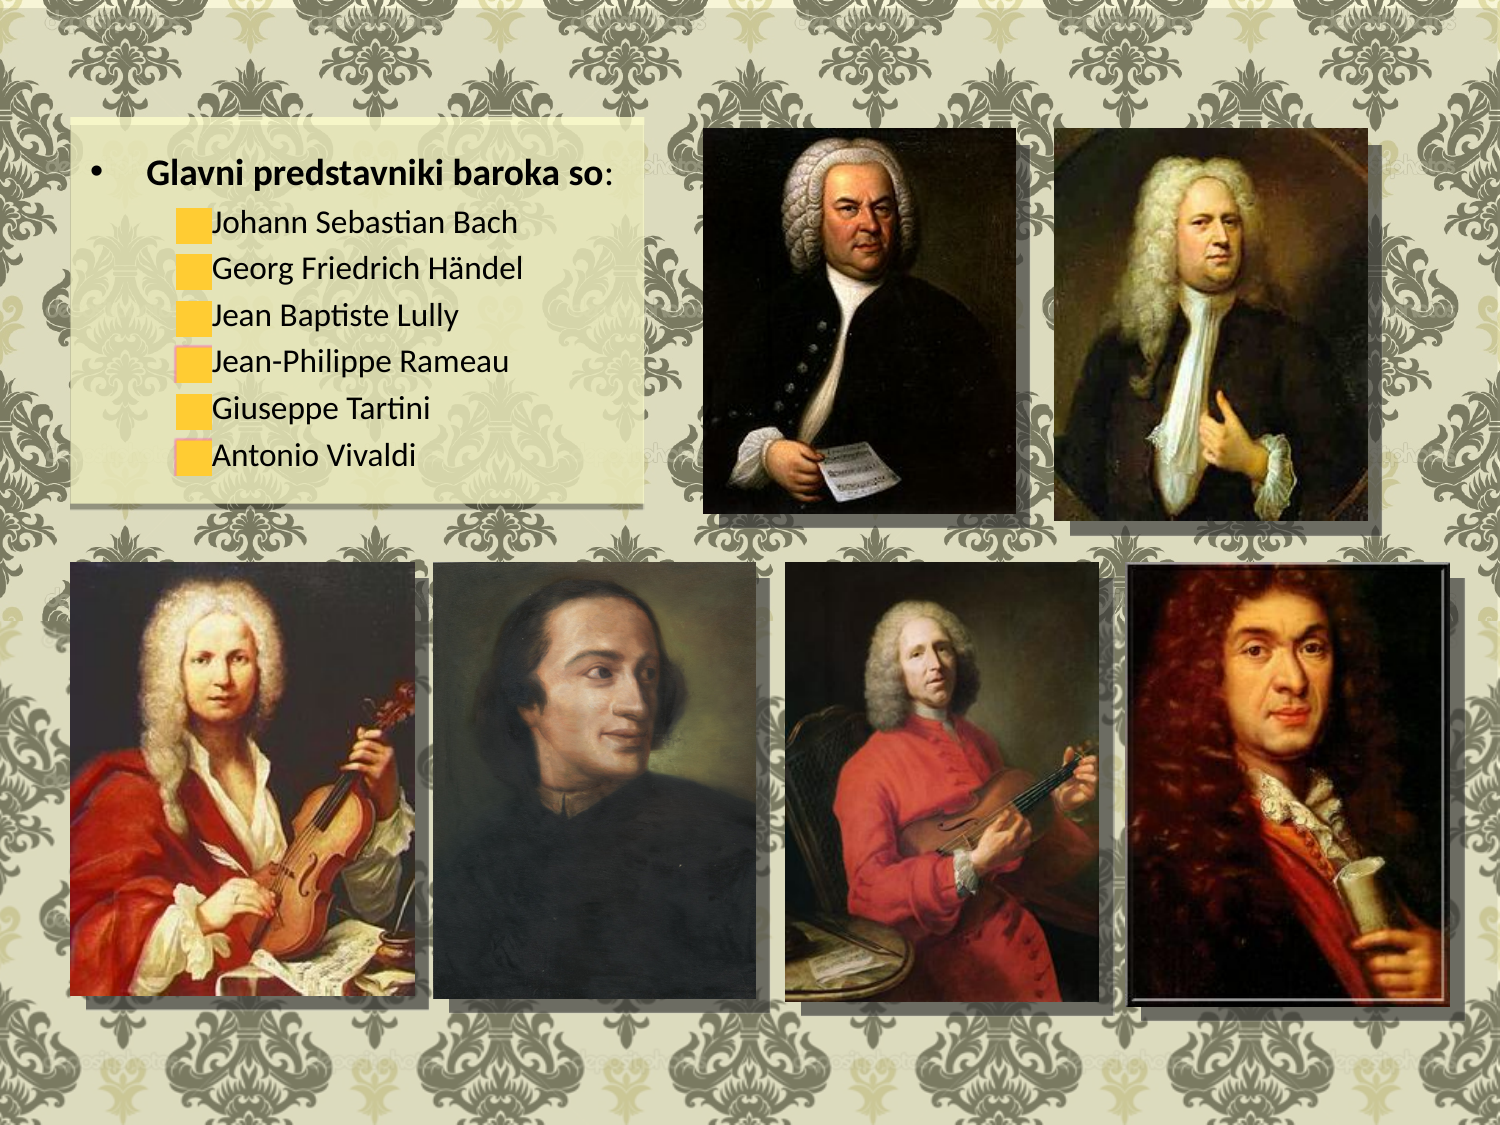

#
Glavni predstavniki baroka so:
Johann Sebastian Bach
Georg Friedrich Händel
Jean Baptiste Lully
Jean-Philippe Rameau
Giuseppe Tartini
Antonio Vivaldi